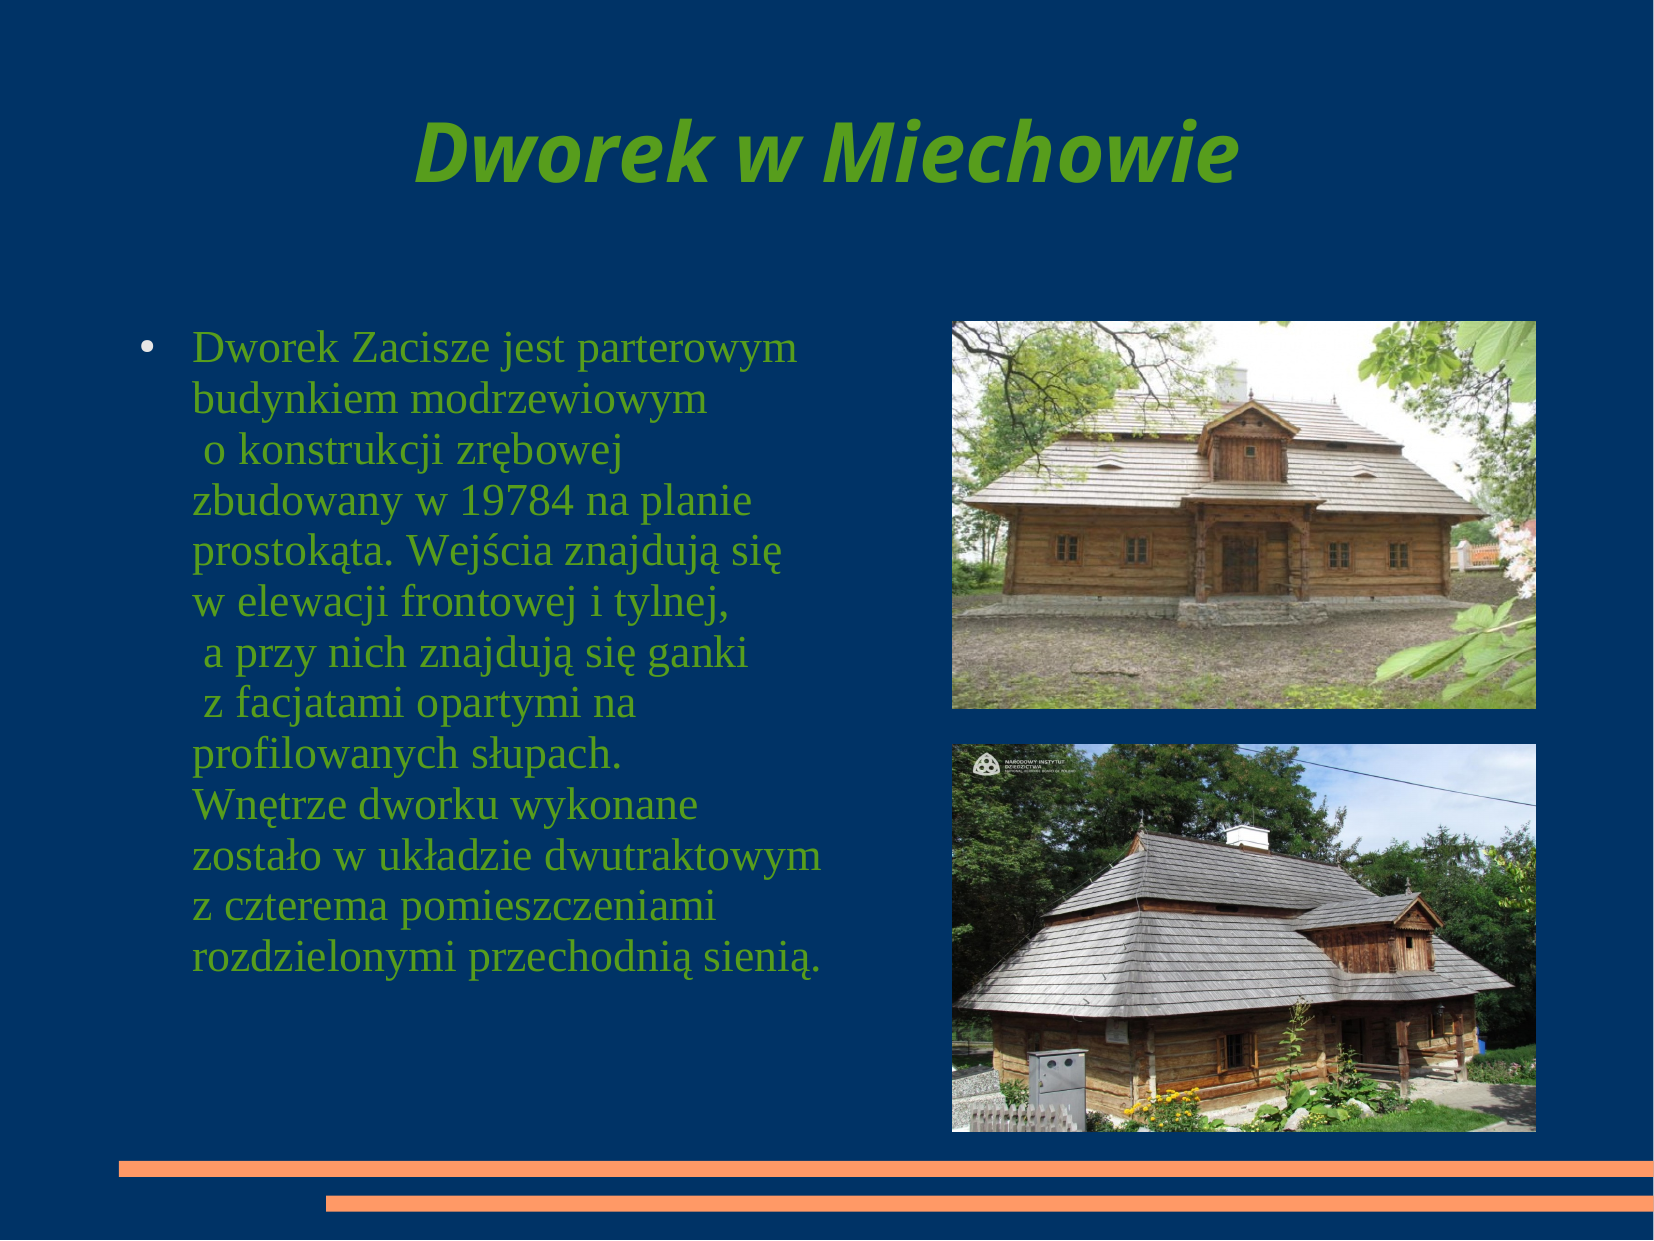

# Dworek w Miechowie
Dworek Zacisze jest parterowym budynkiem modrzewiowym
 o konstrukcji zrębowej zbudowany w 19784 na planie prostokąta. Wejścia znajdują się w elewacji frontowej i tylnej,
 a przy nich znajdują się ganki
 z facjatami opartymi na profilowanych słupach.
Wnętrze dworku wykonane zostało w układzie dwutraktowym z czterema pomieszczeniami rozdzielonymi przechodnią sienią.